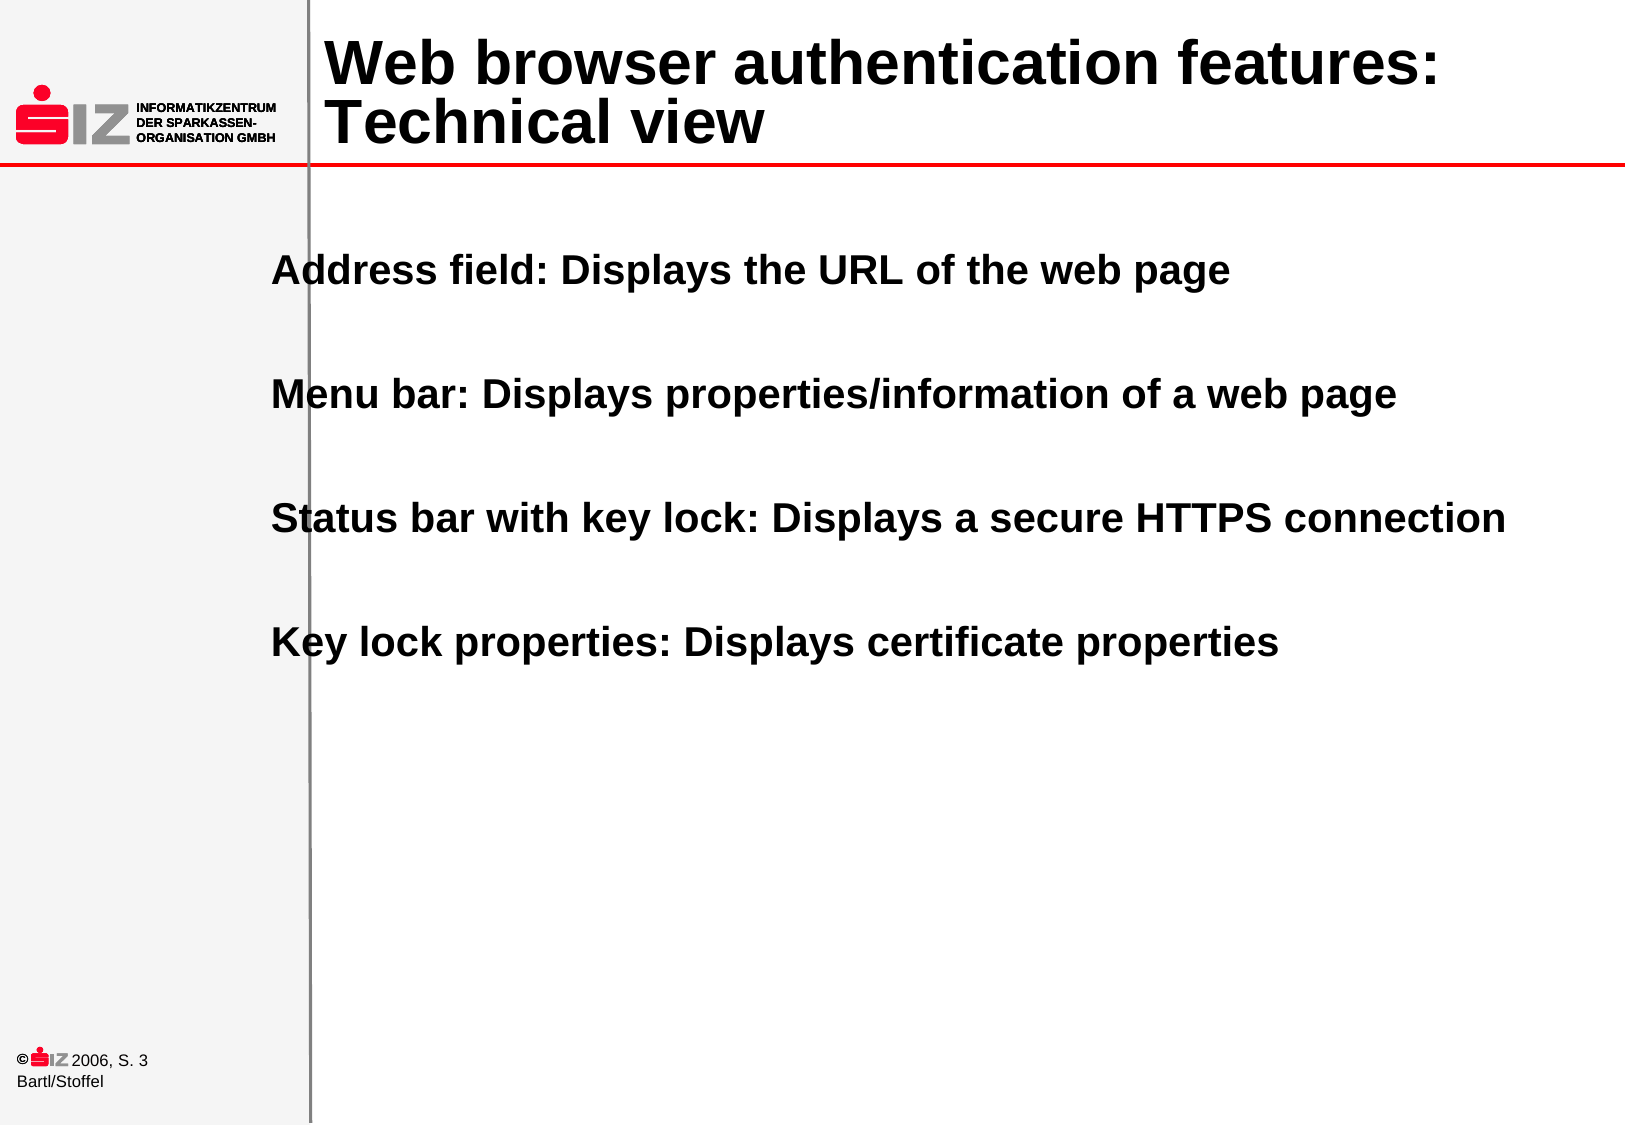

# Web browser authentication features: Technical view
Address field: Displays the URL of the web page
Menu bar: Displays properties/information of a web page
Status bar with key lock: Displays a secure HTTPS connection
Key lock properties: Displays certificate properties